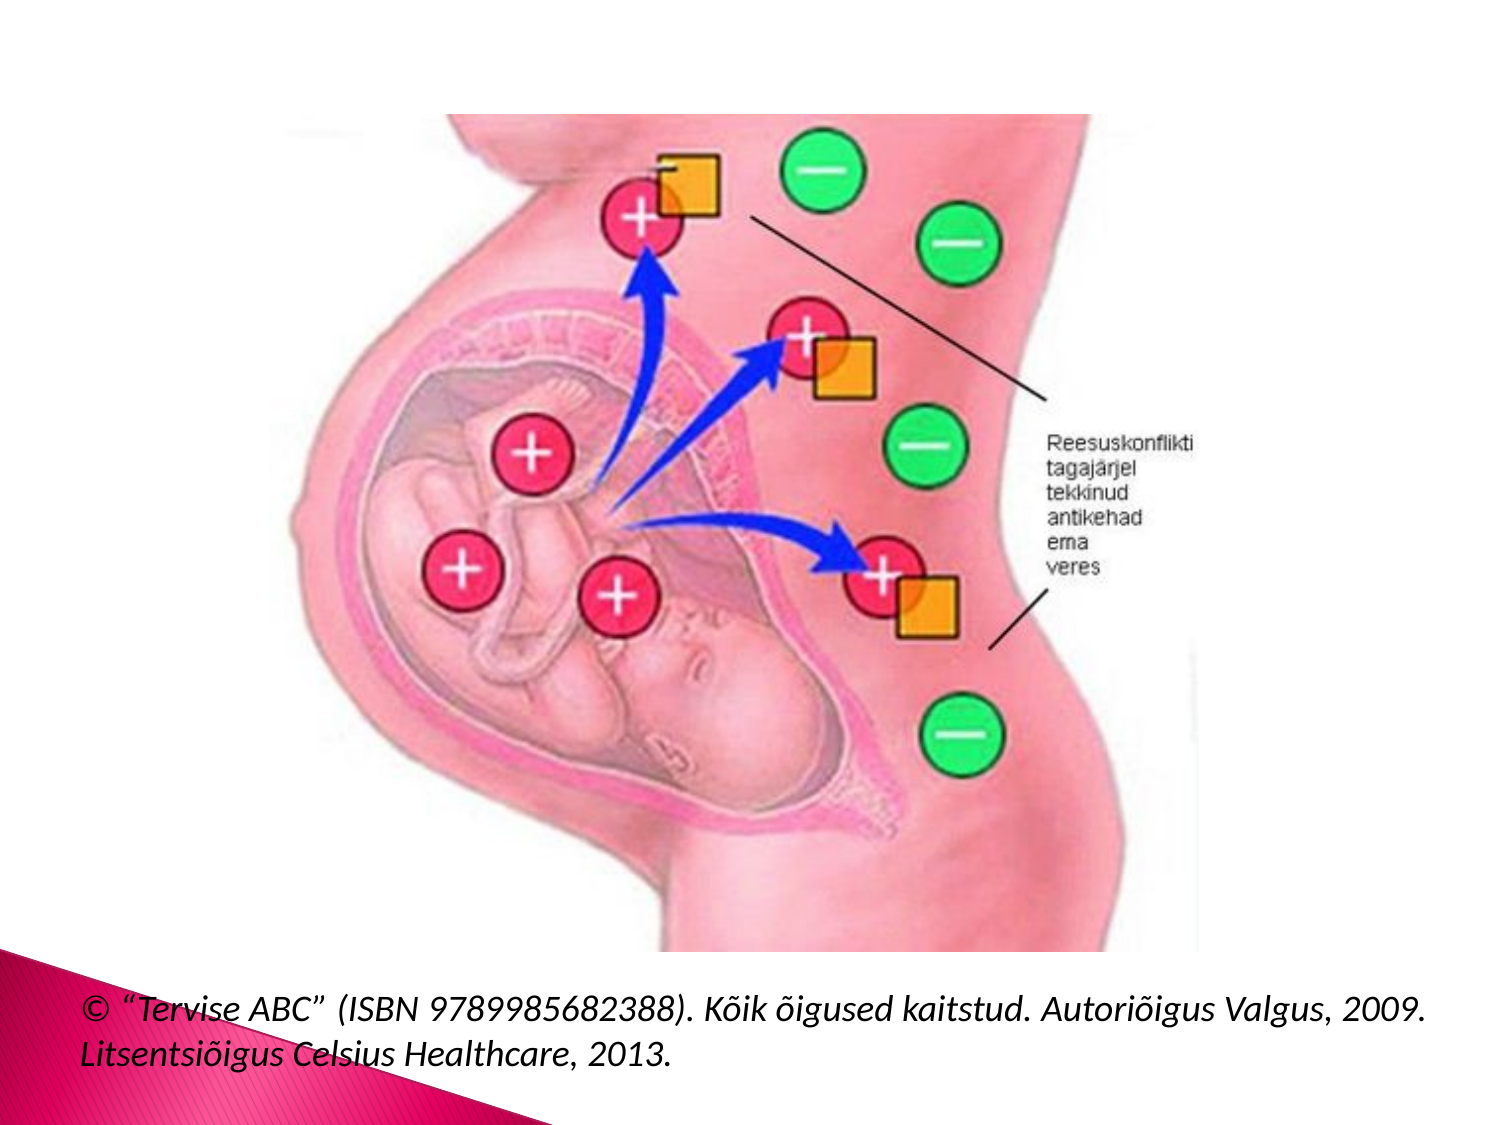

© “Tervise ABC” (ISBN 9789985682388). Kõik õigused kaitstud. Autoriõigus Valgus, 2009. Litsentsiõigus Celsius Healthcare, 2013.